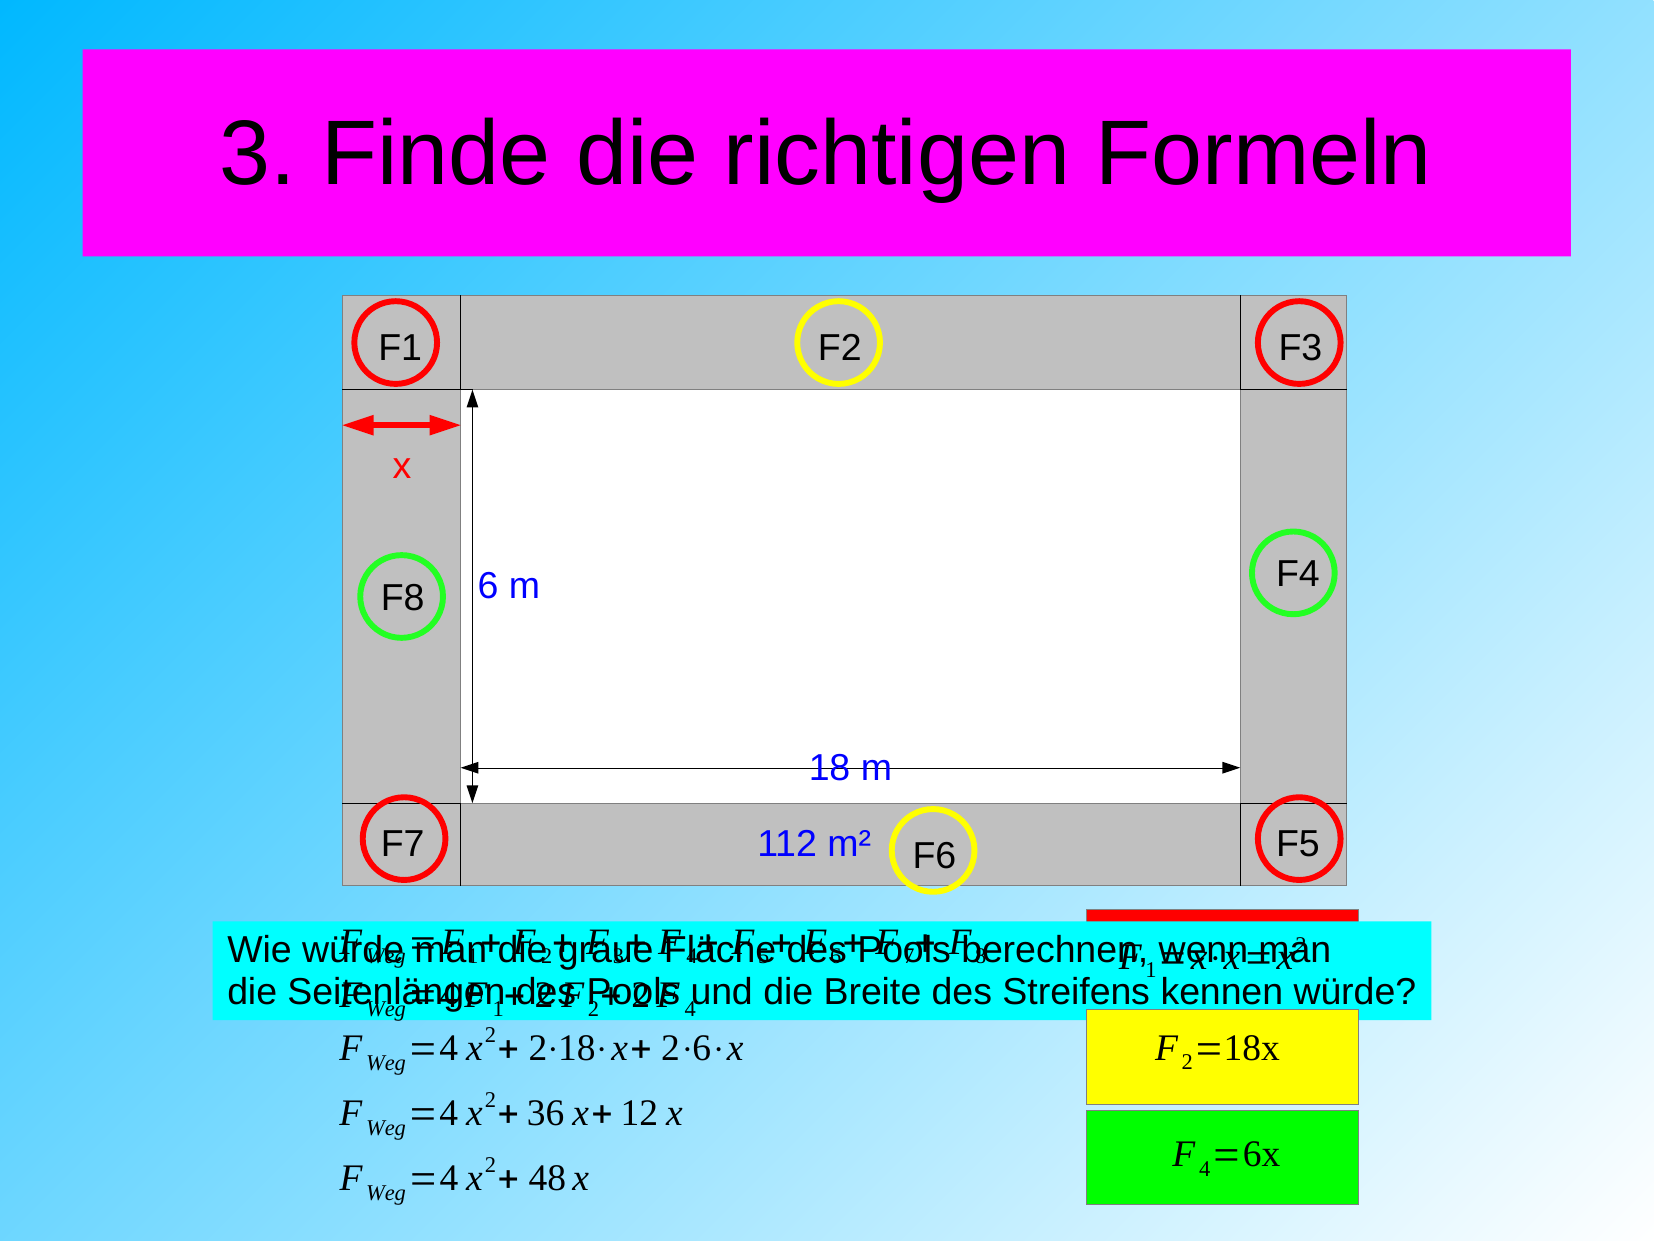

# 3. Finde die richtigen Formeln
F1
F2
F3
x
F4
6 m
F8
18 m
F7
112 m²
F5
F6
Wie würde man die graue Fläche des Pools berechnen, wenn man
die Seitenlängen des Pools und die Breite des Streifens kennen würde?